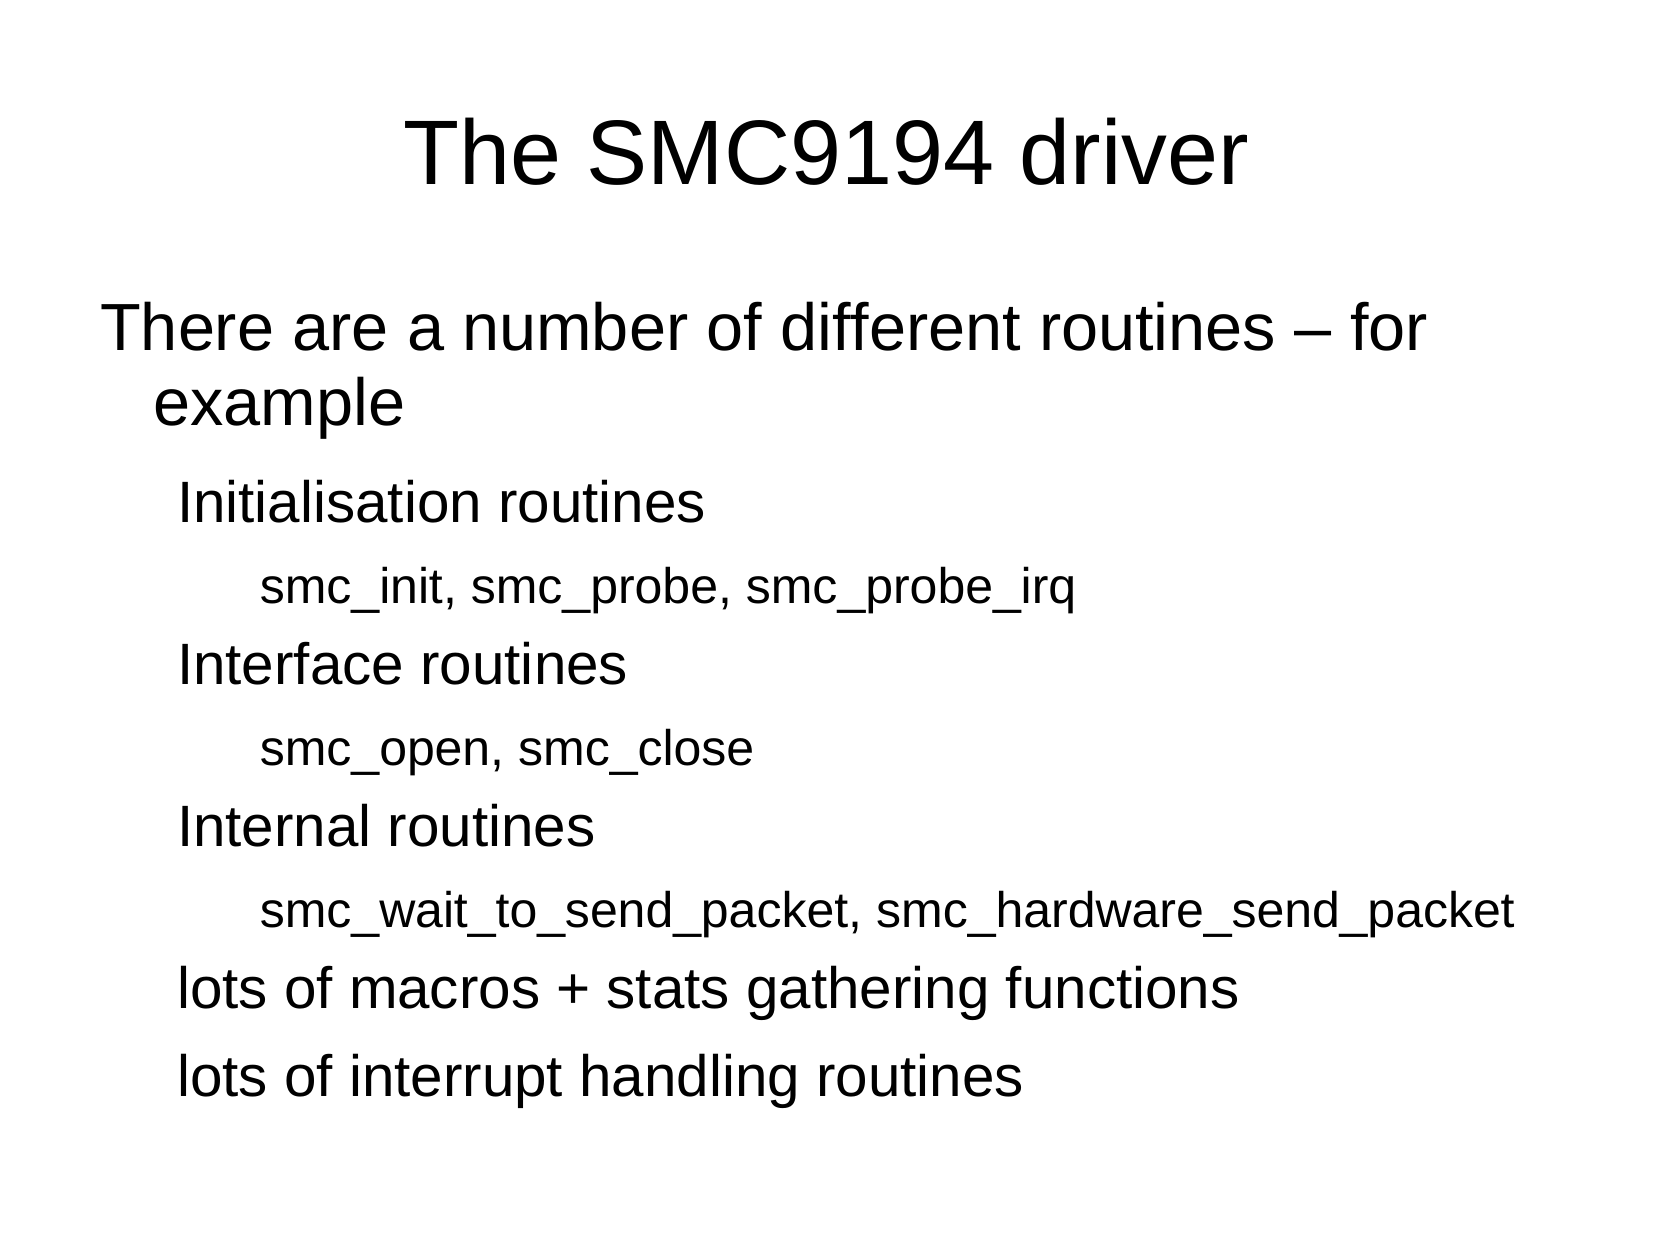

# The SMC9194 driver
There are a number of different routines – for example
Initialisation routines
smc_init, smc_probe, smc_probe_irq
Interface routines
smc_open, smc_close
Internal routines
smc_wait_to_send_packet, smc_hardware_send_packet
lots of macros + stats gathering functions
lots of interrupt handling routines